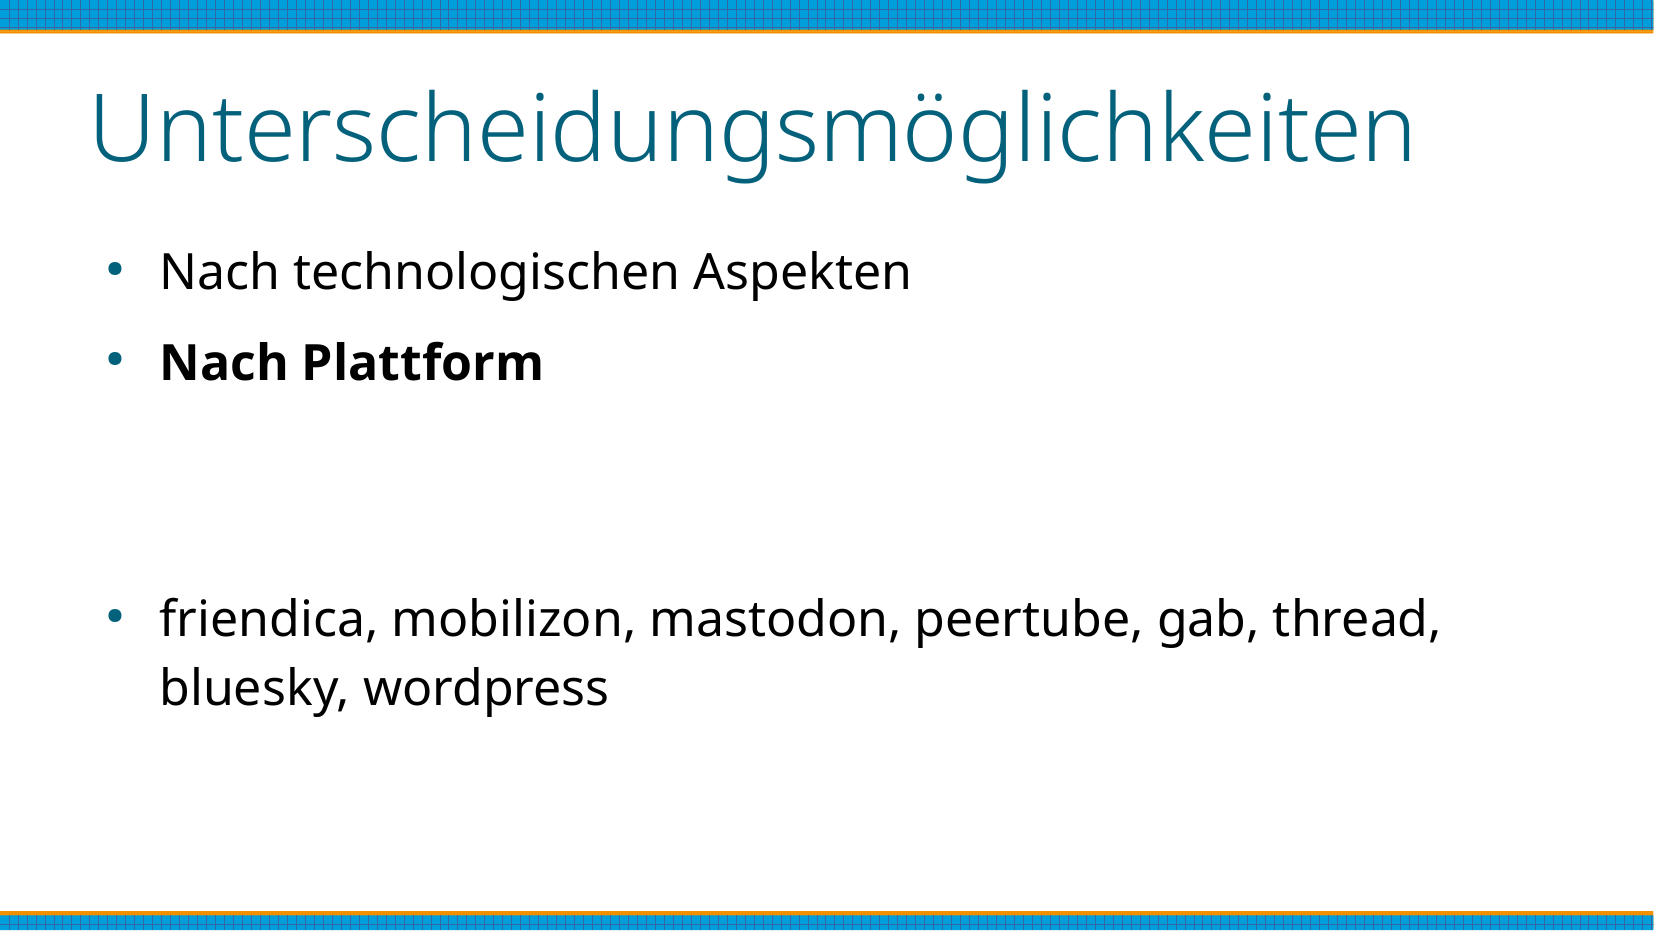

# Unterscheidungsmöglichkeiten
Nach technologischen Aspekten
Nach Plattform
friendica, mobilizon, mastodon, peertube, gab, thread, bluesky, wordpress